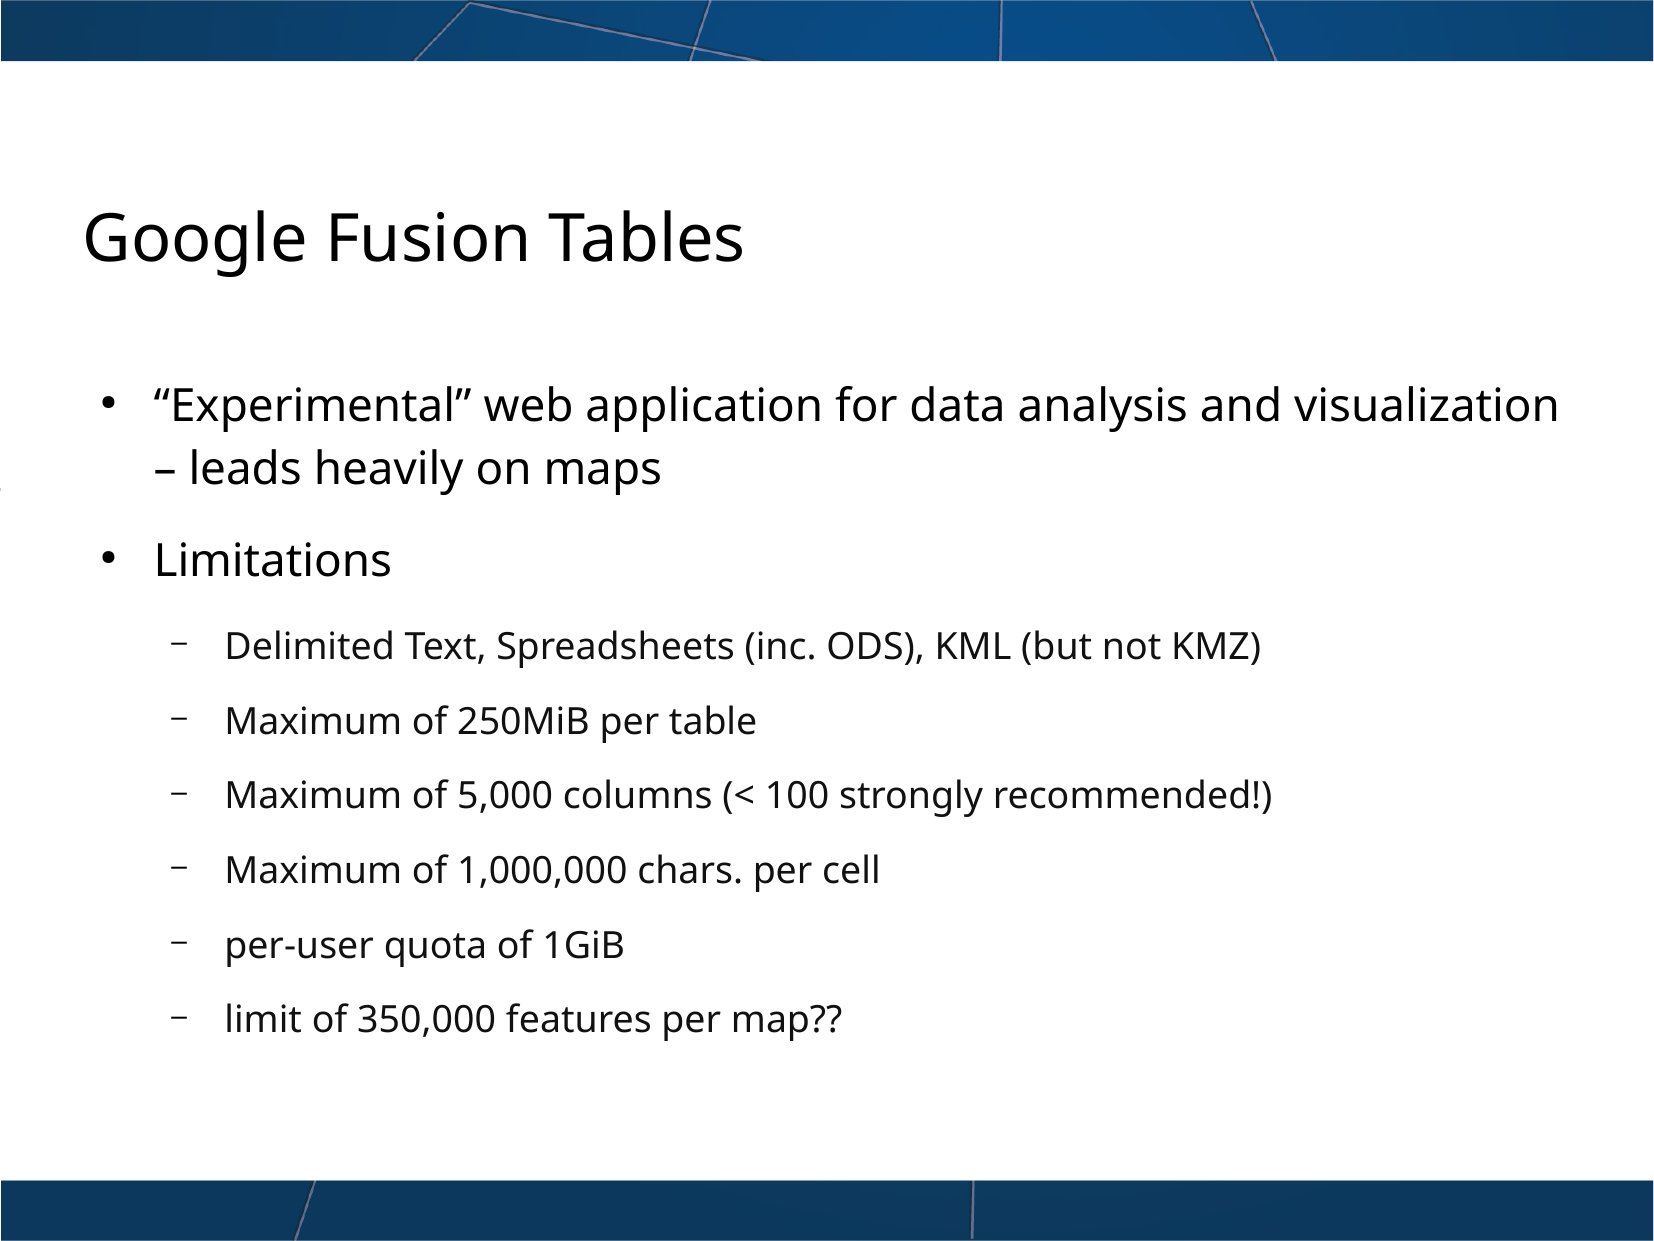

# Google Fusion Tables
“Experimental” web application for data analysis and visualization – leads heavily on maps
Limitations
Delimited Text, Spreadsheets (inc. ODS), KML (but not KMZ)
Maximum of 250MiB per table
Maximum of 5,000 columns (< 100 strongly recommended!)
Maximum of 1,000,000 chars. per cell
per-user quota of 1GiB
limit of 350,000 features per map??